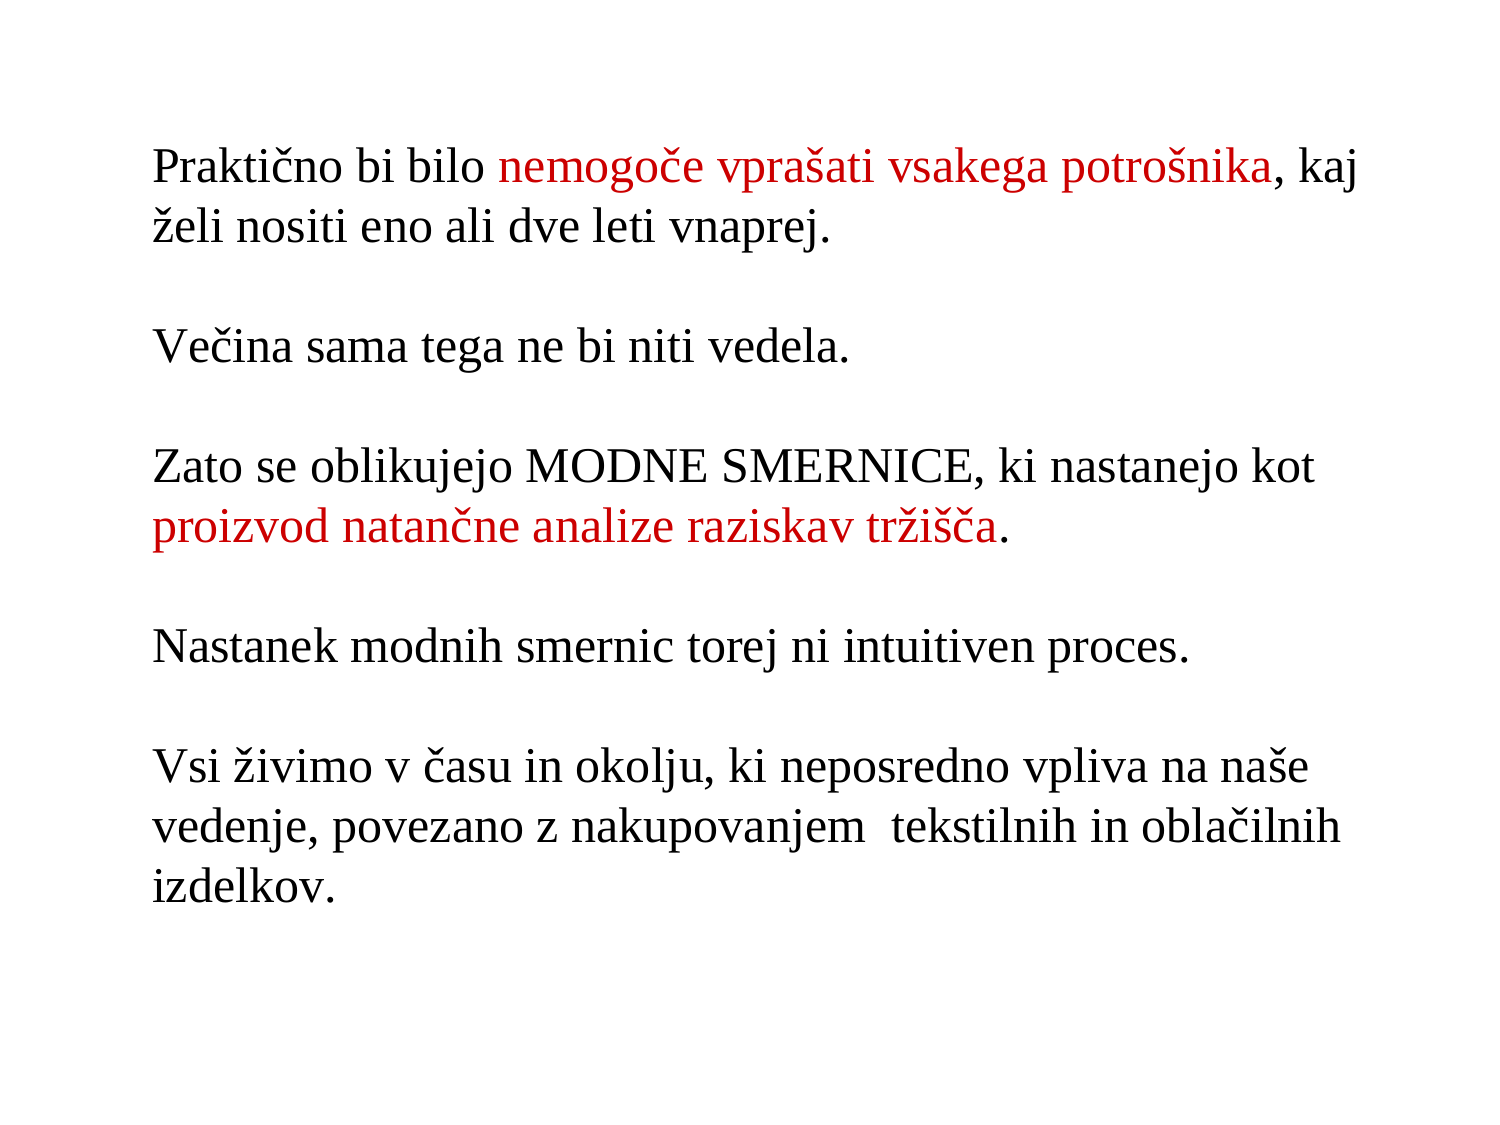

Praktično bi bilo nemogoče vprašati vsakega potrošnika, kaj želi nositi eno ali dve leti vnaprej.
Večina sama tega ne bi niti vedela.
Zato se oblikujejo MODNE SMERNICE, ki nastanejo kot proizvod natančne analize raziskav tržišča.
Nastanek modnih smernic torej ni intuitiven proces.
Vsi živimo v času in okolju, ki neposredno vpliva na naše vedenje, povezano z nakupovanjem tekstilnih in oblačilnih izdelkov.